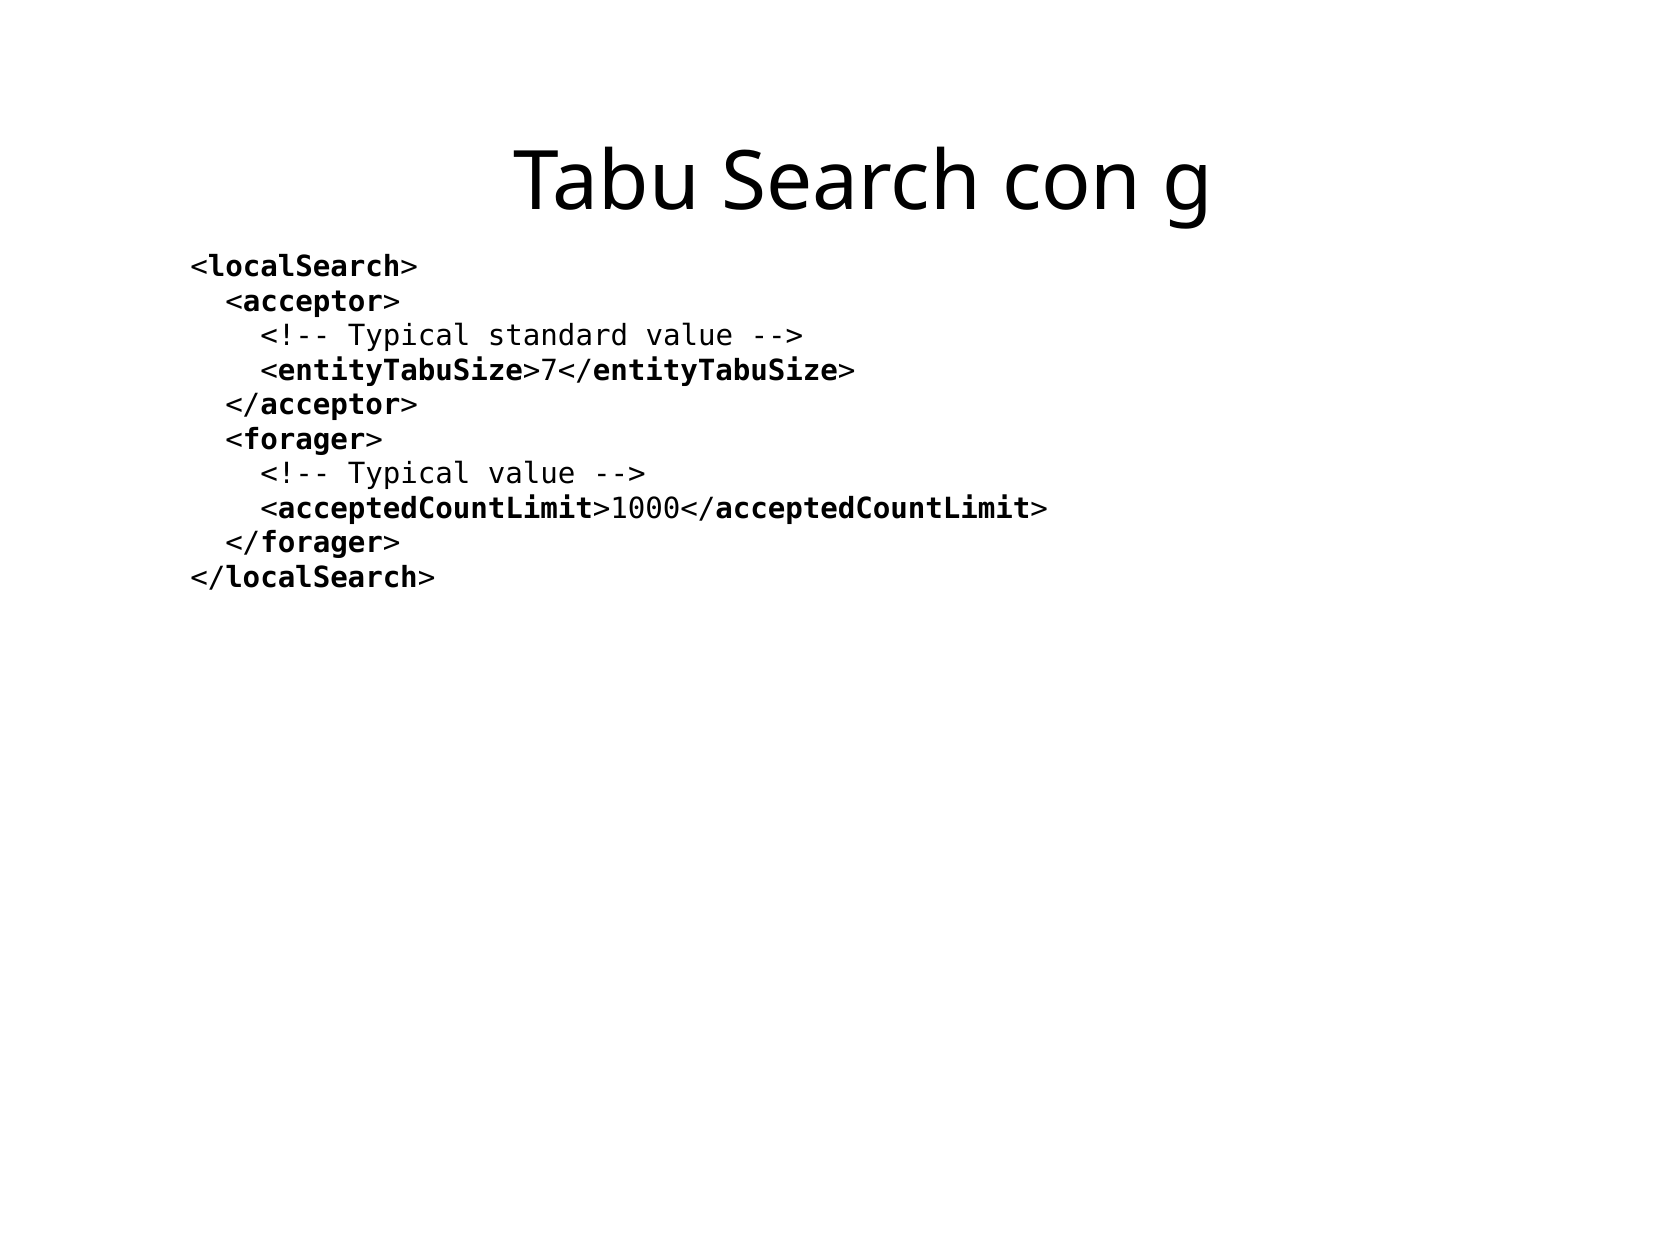

Tabu Search con g
<localSearch>
 <acceptor>
 <!-- Typical standard value -->
 <entityTabuSize>7</entityTabuSize>
 </acceptor>
 <forager>
 <!-- Typical value -->
 <acceptedCountLimit>1000</acceptedCountLimit>
 </forager>
</localSearch>